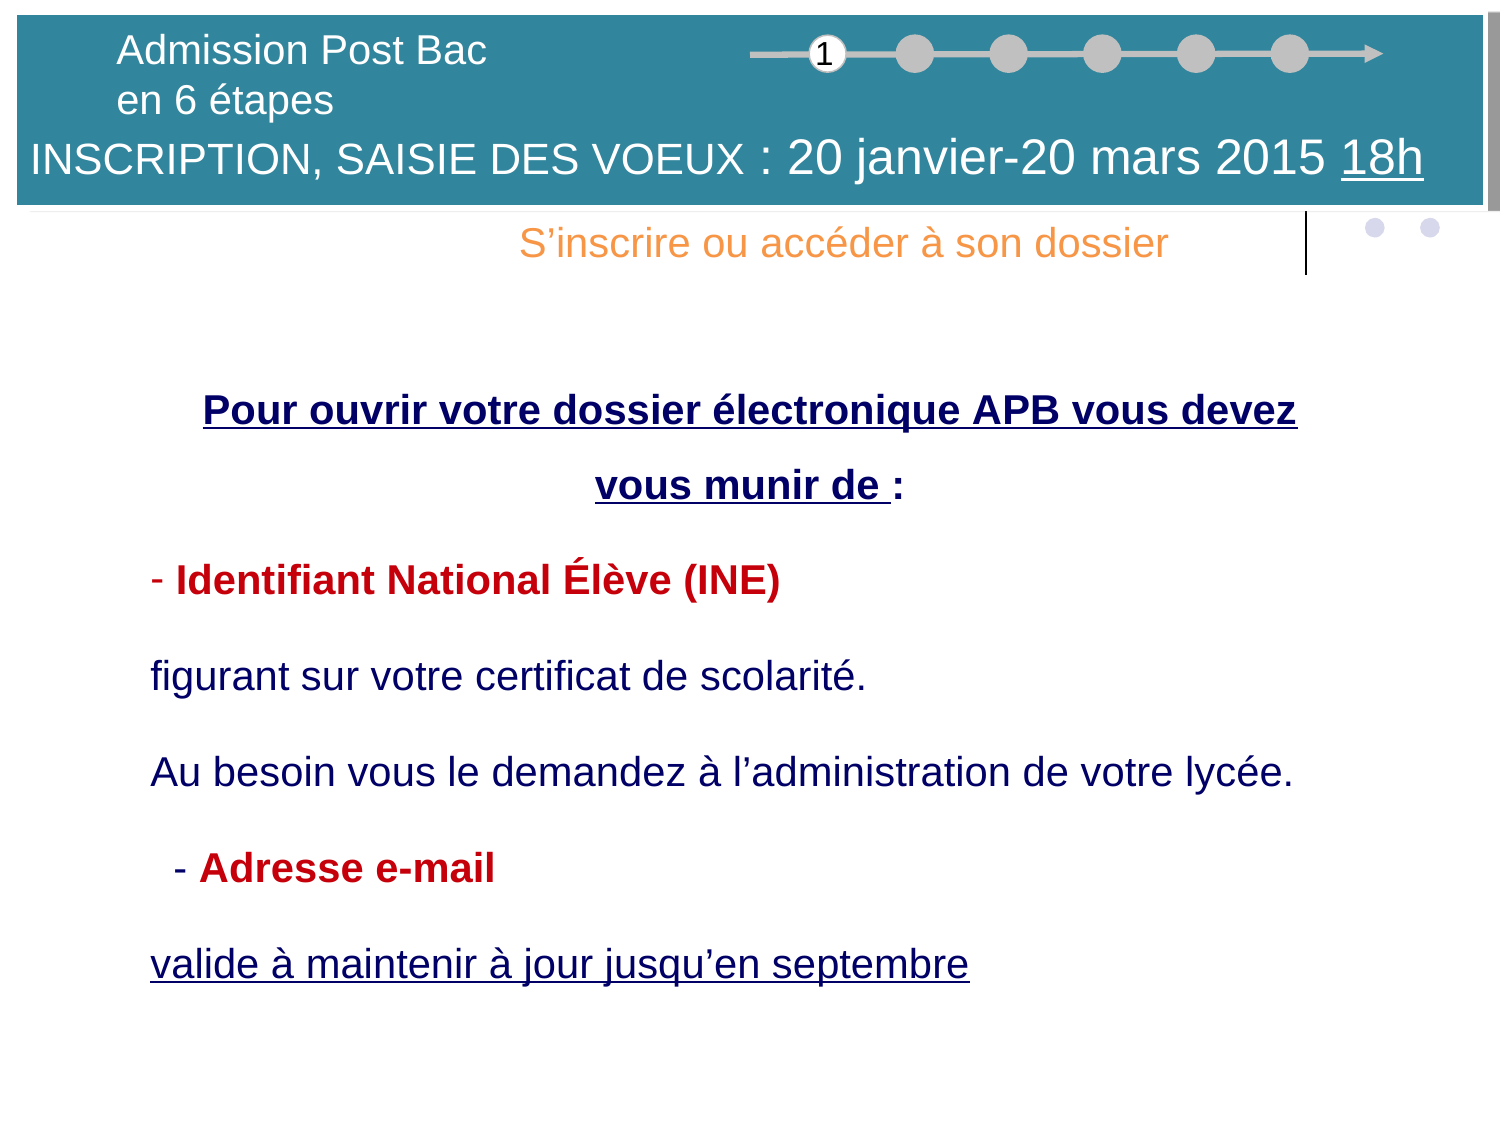

Admission Post Bac
en 6 étapes
1
1 inscription - saisie des vœux
INSCRIPTION, SAISIE DES VOEUX : 20 janvier-20 mars 2015 18h
S’inscrire ou accéder à son dossier
Pour ouvrir votre dossier électronique APB vous devez vous munir de :
 Identifiant National Élève (INE)
figurant sur votre certificat de scolarité.
Au besoin vous le demandez à l’administration de votre lycée.
 - Adresse e-mail
valide à maintenir à jour jusqu’en septembre